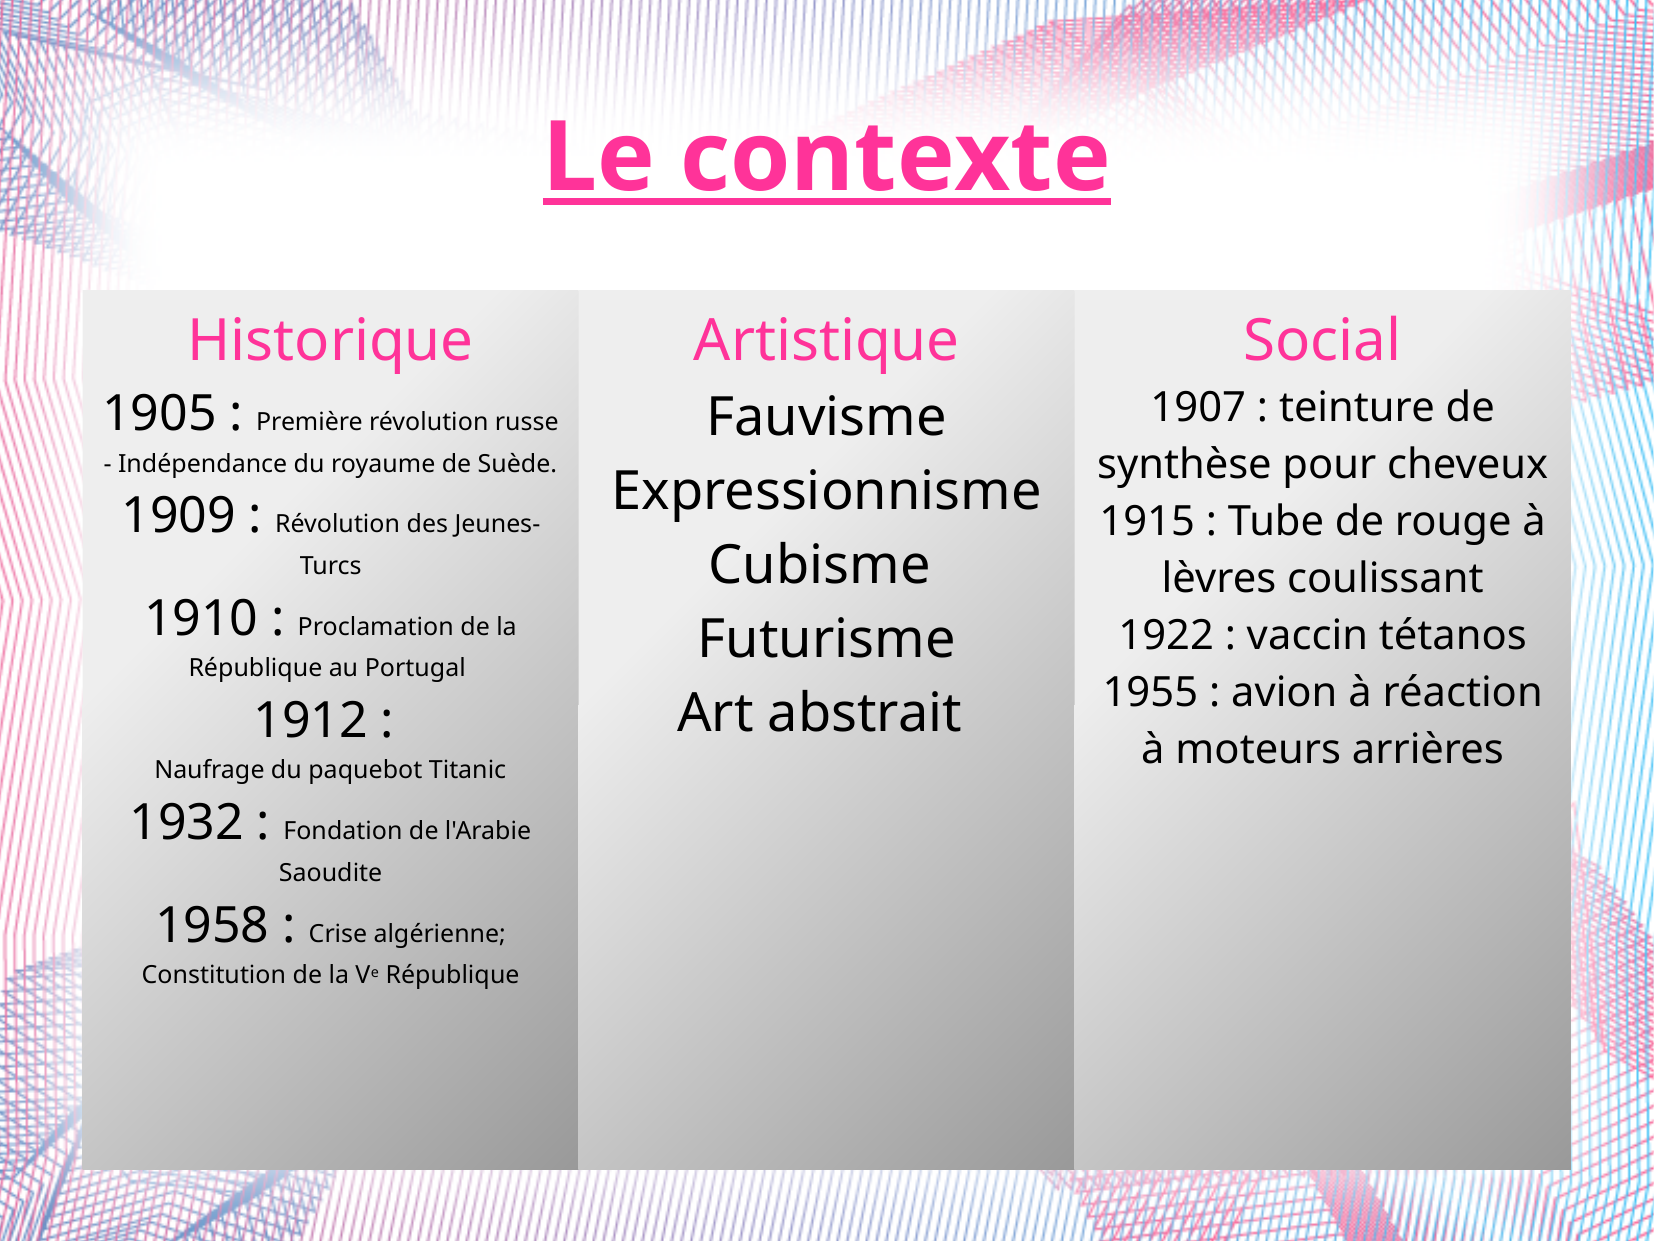

# Le contexte
| Historique 1905 : Première révolution russe - Indépendance du royaume de Suède. 1909 : Révolution des Jeunes-Turcs 1910 : Proclamation de la République au Portugal 1912 : Naufrage du paquebot Titanic 1932 : Fondation de l'Arabie Saoudite 1958 : Crise algérienne; Constitution de la Ve République | Artistique Fauvisme Expressionnisme Cubisme Futurisme Art abstrait | Social 1907 : teinture de synthèse pour cheveux 1915 : Tube de rouge à lèvres coulissant 1922 : vaccin tétanos 1955 : avion à réaction à moteurs arrières |
| --- | --- | --- |